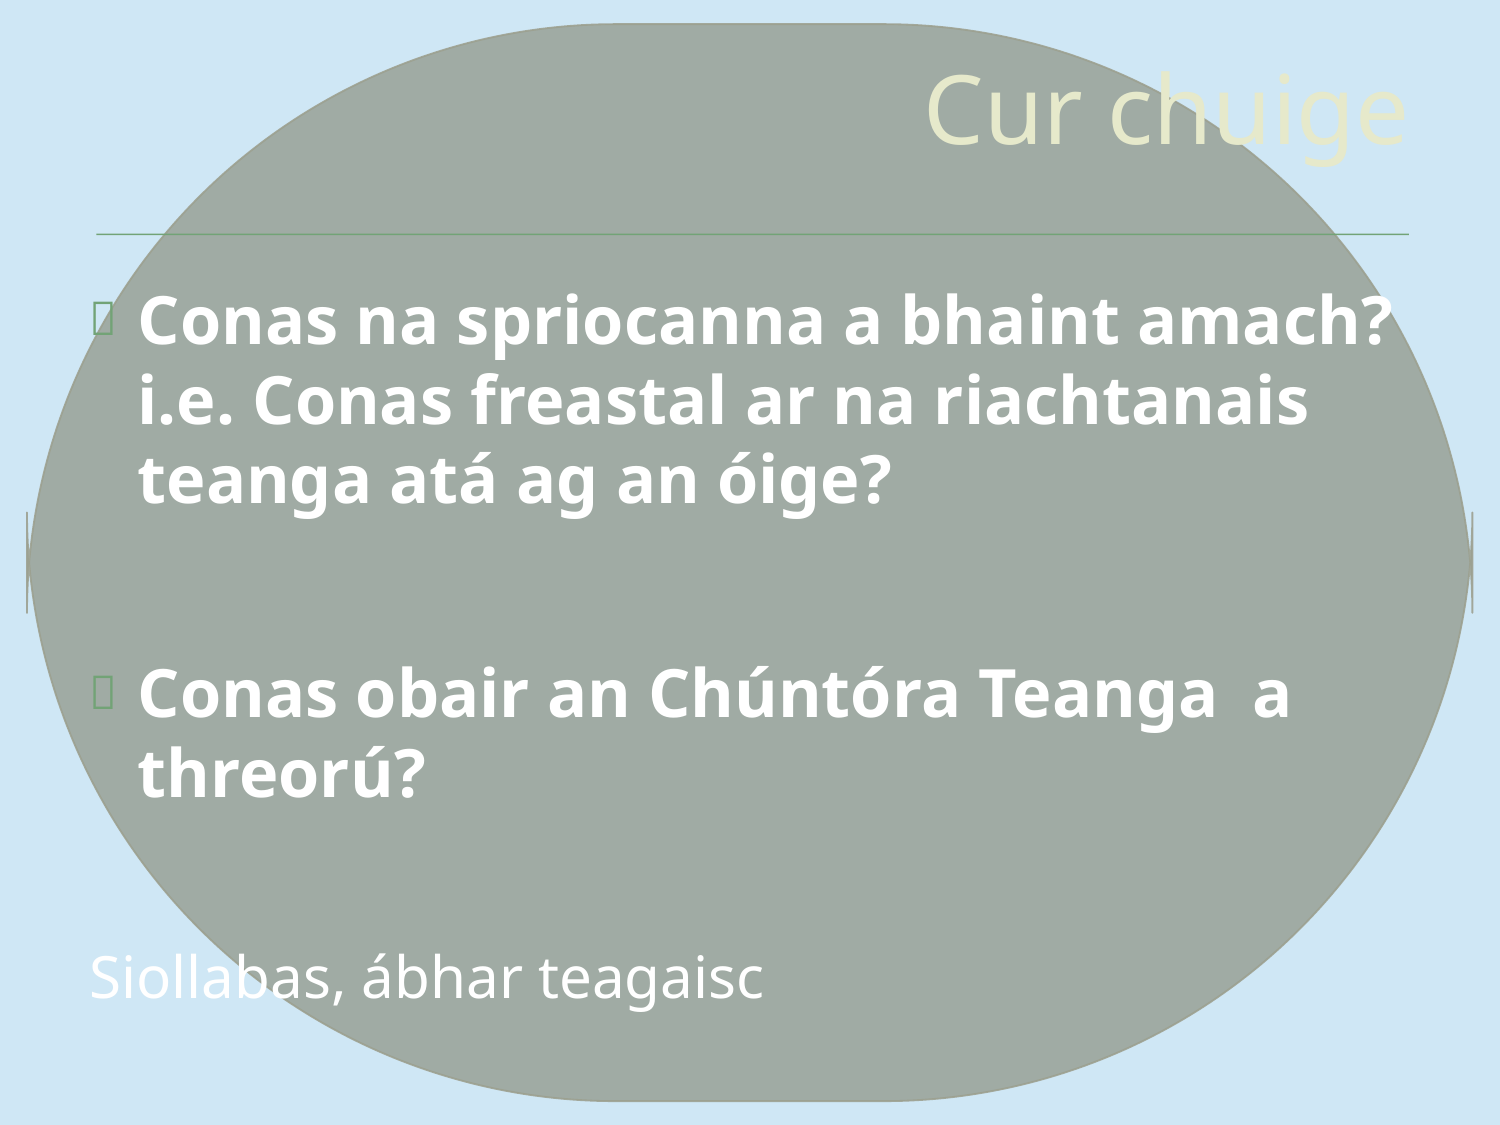

# Cur chuige
Conas na spriocanna a bhaint amach? i.e. Conas freastal ar na riachtanais teanga atá ag an óige?
Conas obair an Chúntóra Teanga a threorú?
Siollabas, ábhar teagaisc